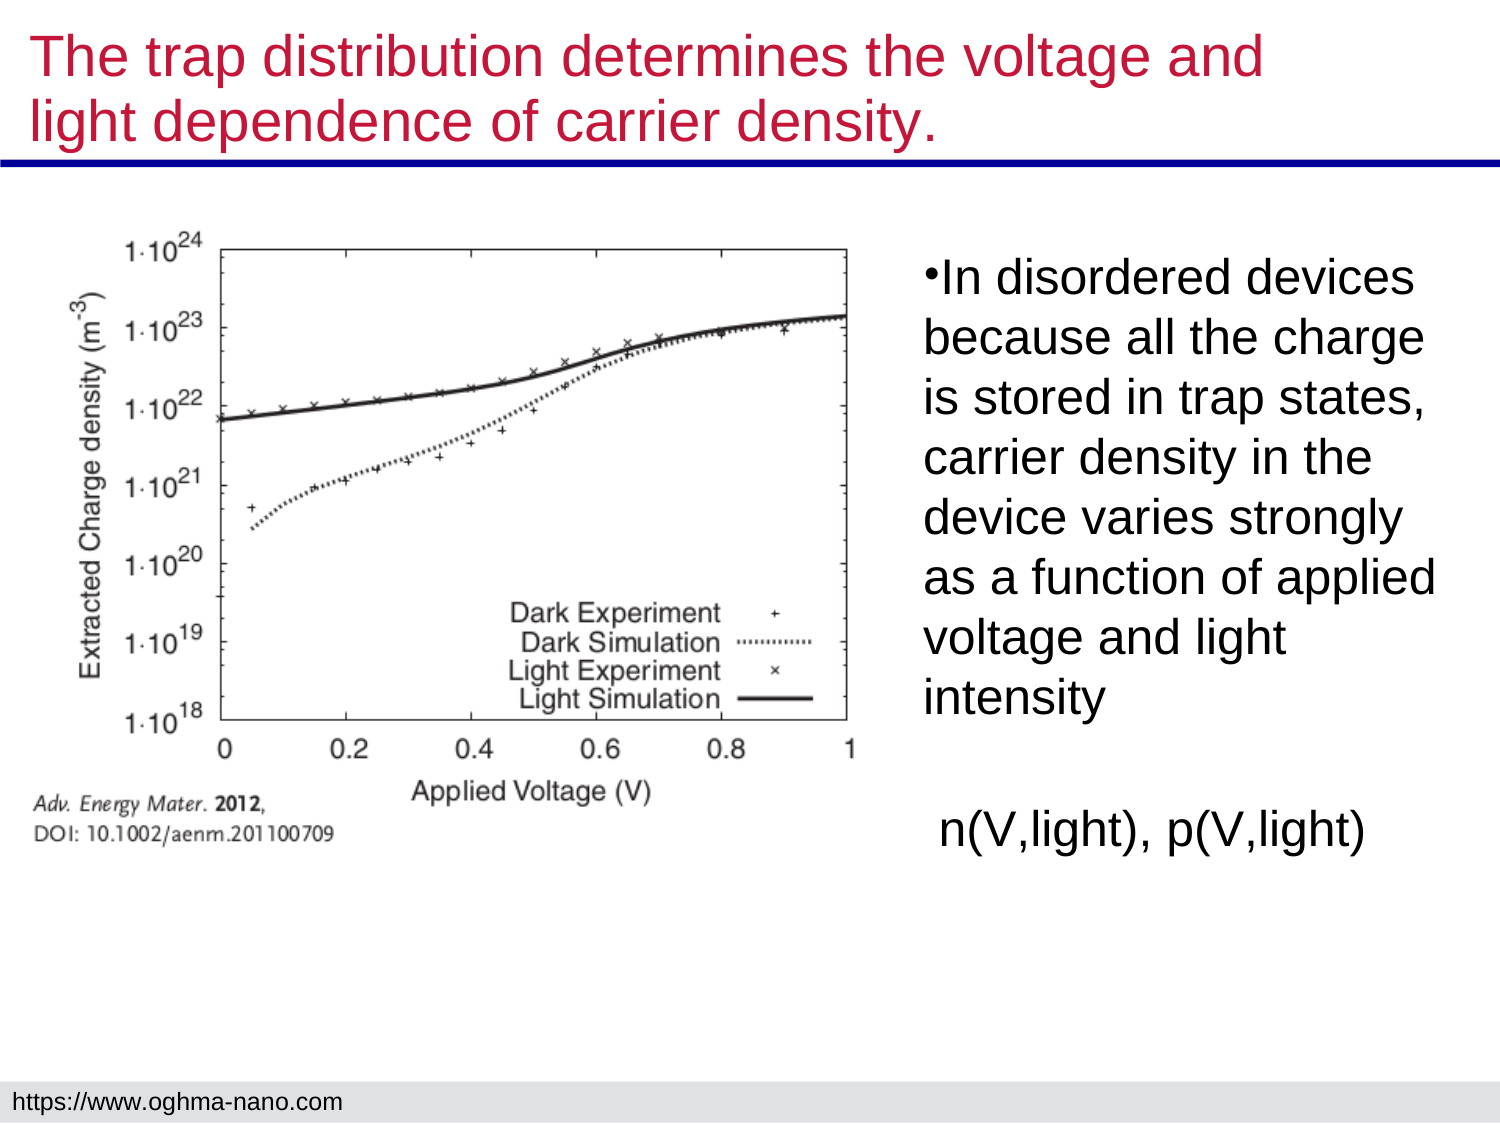

# The trap distribution determines the voltage and light dependence of carrier density.
In disordered devices because all the charge is stored in trap states, carrier density in the device varies strongly as a function of applied voltage and light intensity
n(V,light), p(V,light)